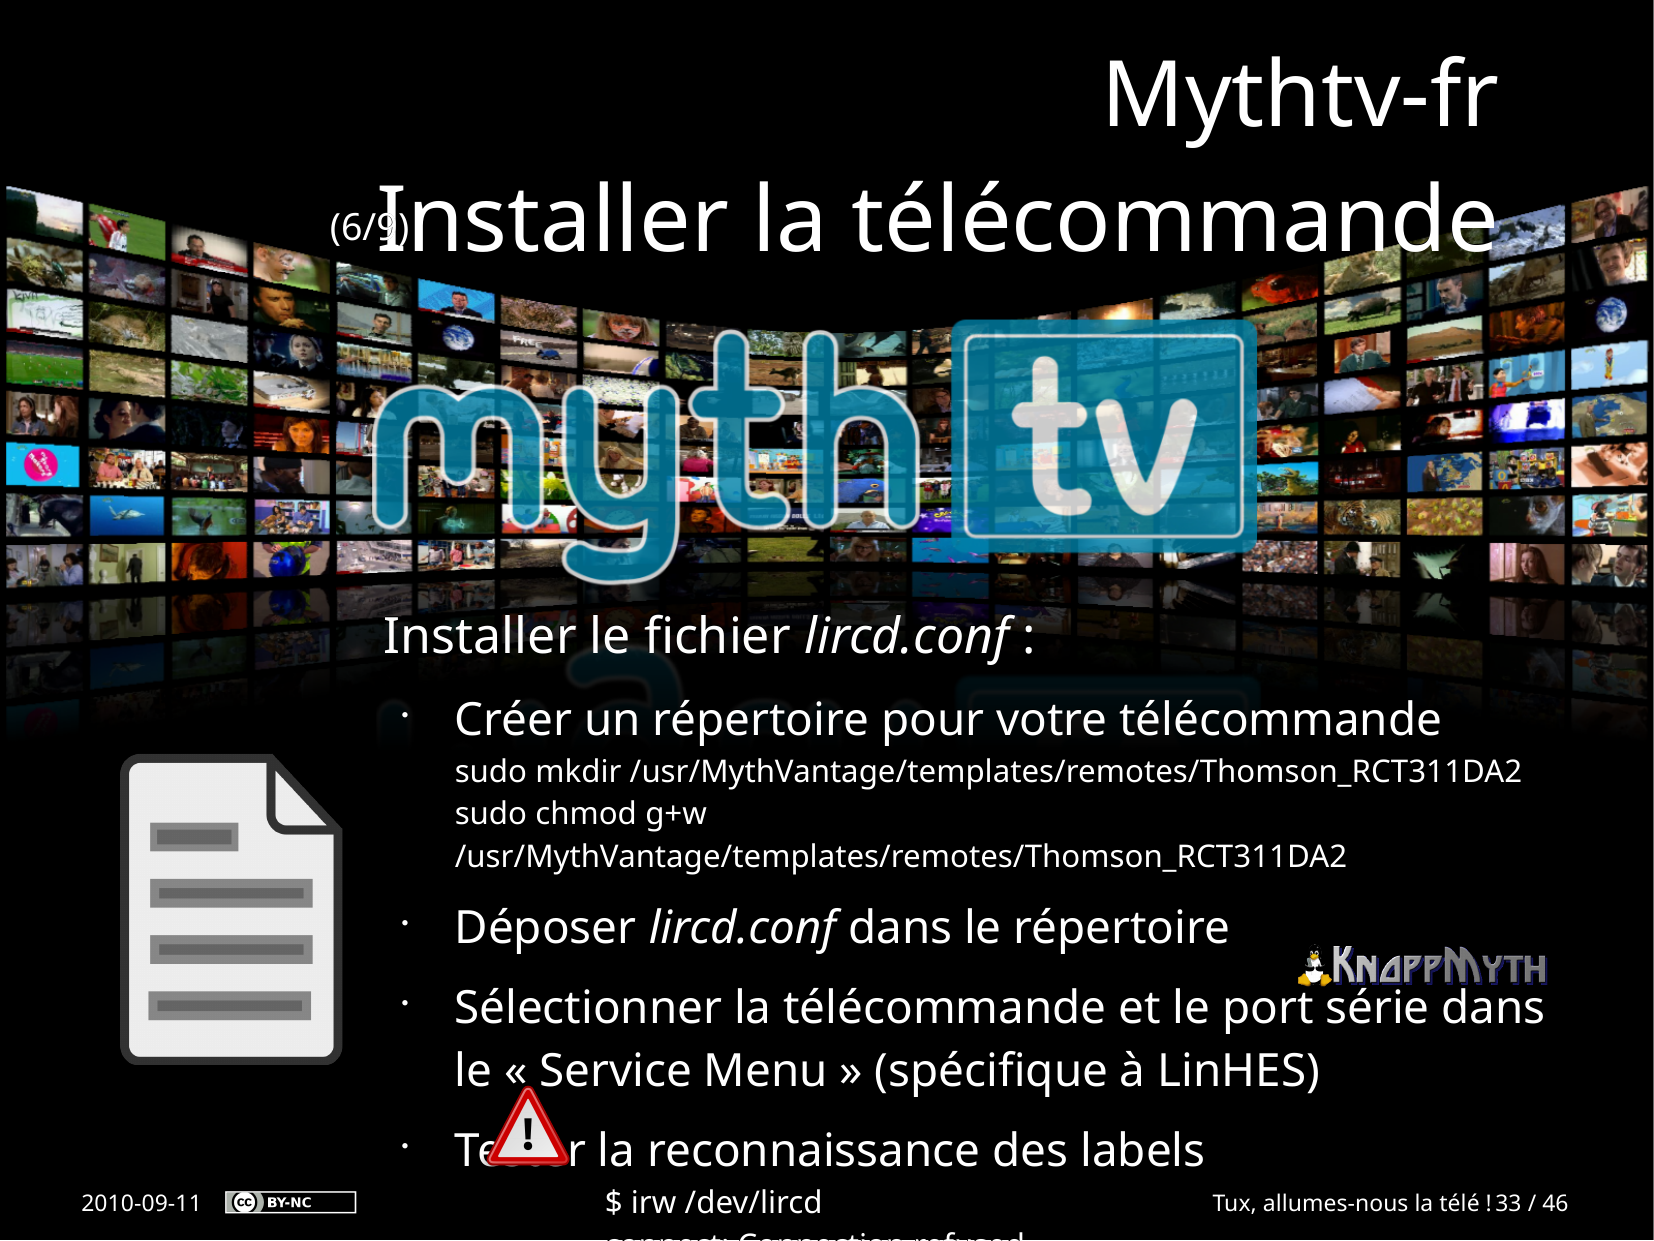

# Mythtv-fr Installer la télécommande
(6/9)
Installer le fichier lircd.conf :
Créer un répertoire pour votre télécommande
sudo mkdir /usr/MythVantage/templates/remotes/Thomson_RCT311DA2
sudo chmod g+w /usr/MythVantage/templates/remotes/Thomson_RCT311DA2
Déposer lircd.conf dans le répertoire
Sélectionner la télécommande et le port série dans le « Service Menu » (spécifique à LinHES)
Tester la reconnaissance des labels
		$ irw /dev/lircd
		connect: Connection refused
		$ sudo sv start lircd
		0000000000000329 00 vol_up RCT311DA2
2010-09-11
Tux, allumes-nous la télé !
33